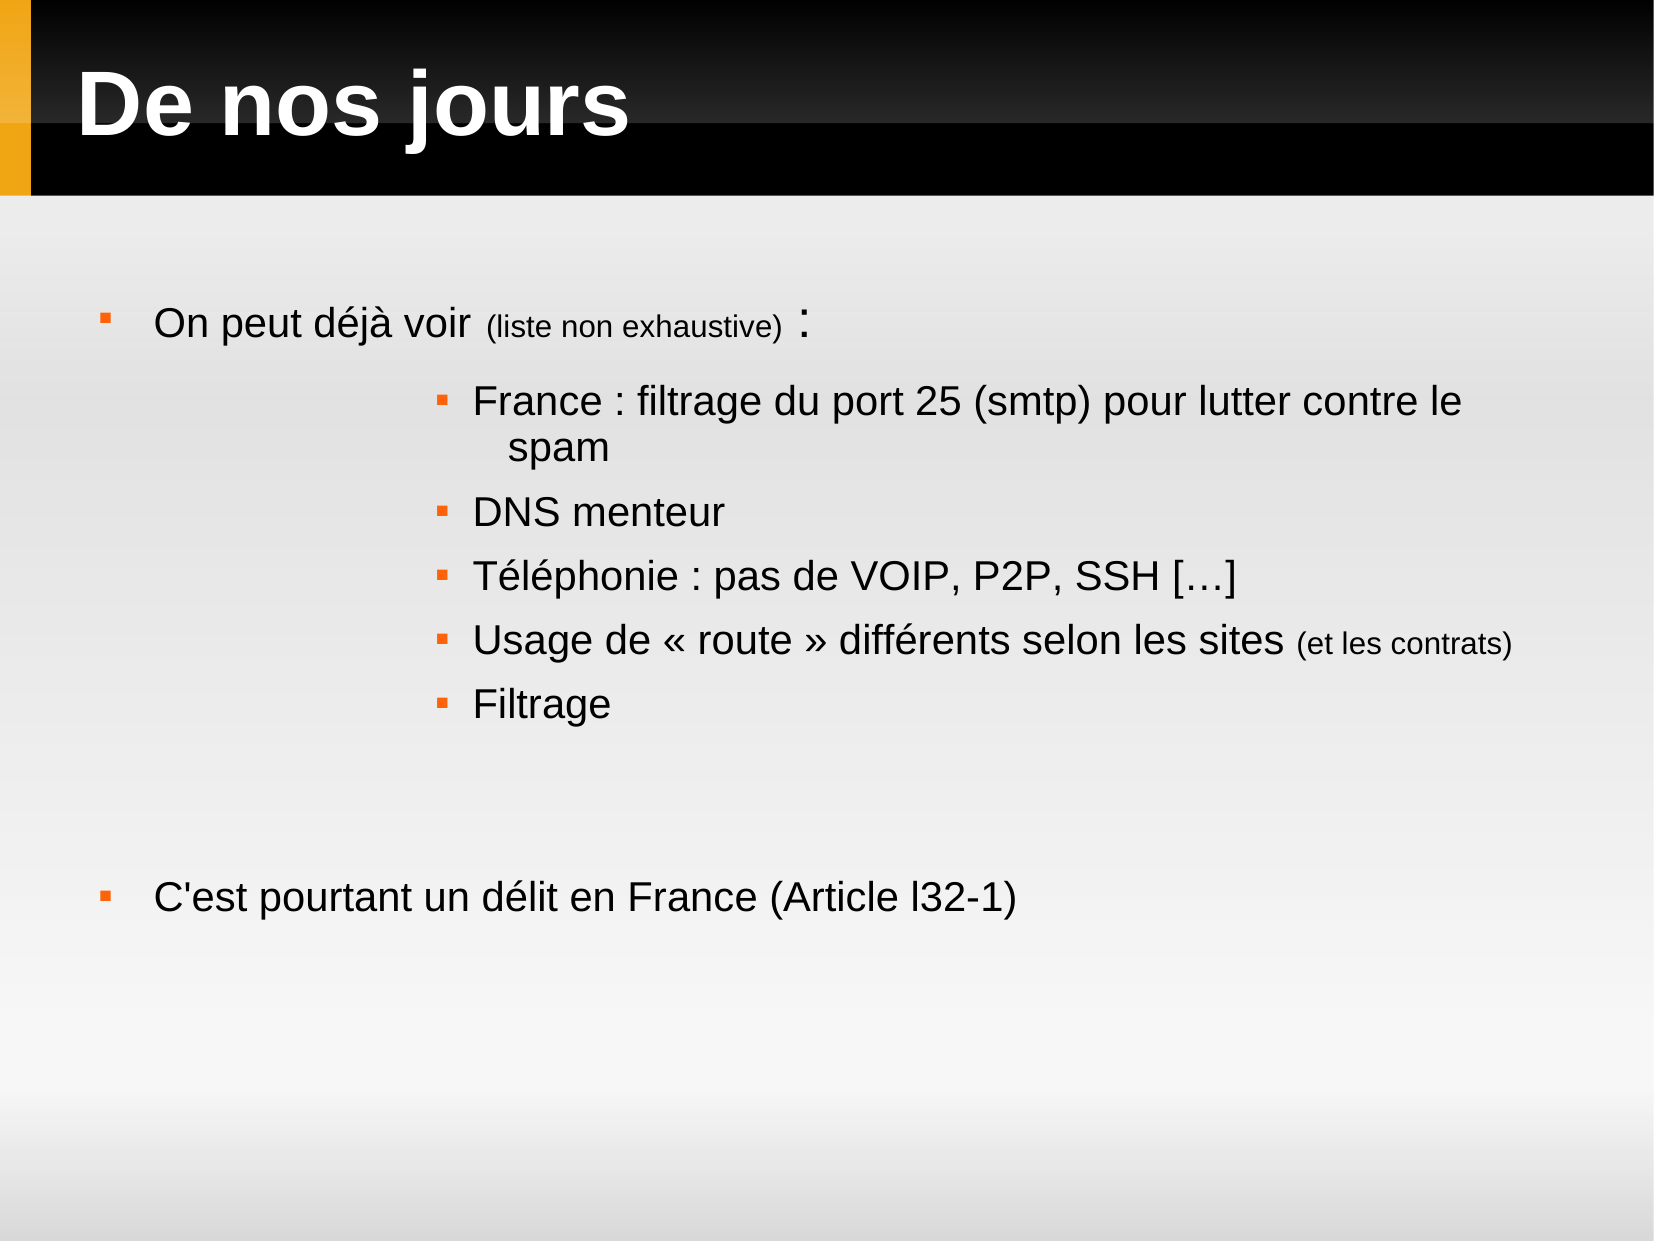

# De nos jours
On peut déjà voir (liste non exhaustive) :
France : filtrage du port 25 (smtp) pour lutter contre le spam
DNS menteur
Téléphonie : pas de VOIP, P2P, SSH […]
Usage de « route » différents selon les sites (et les contrats)
Filtrage
C'est pourtant un délit en France (Article l32-1)